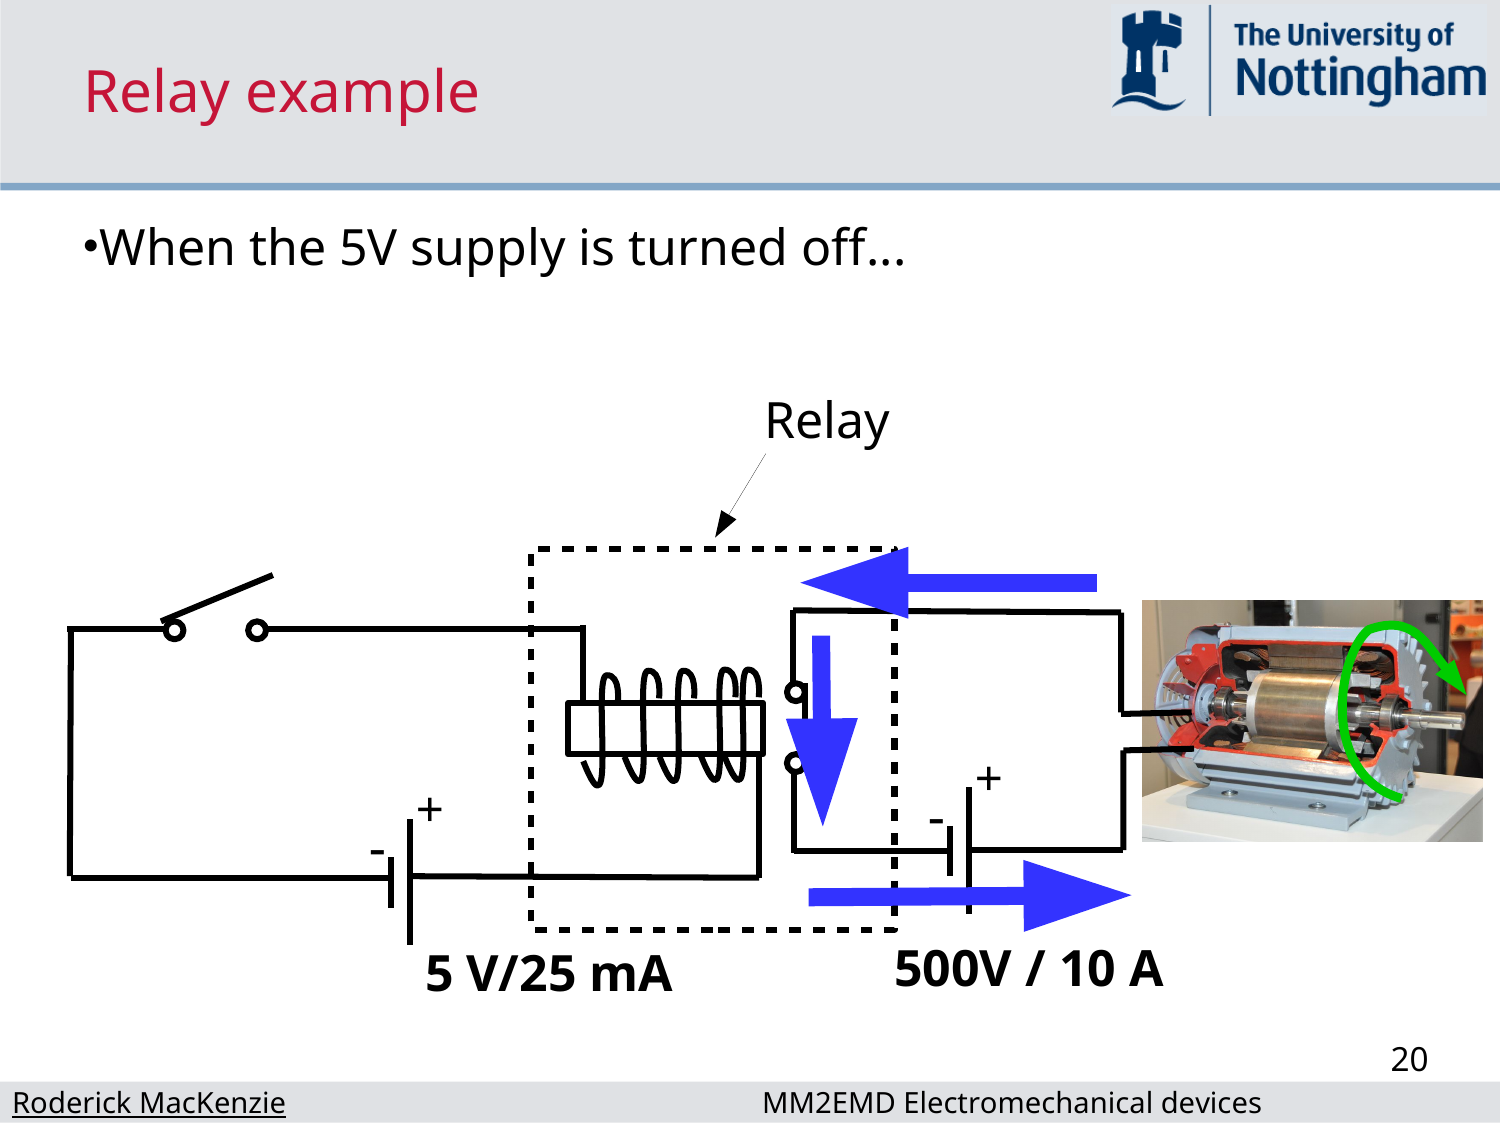

# Relay example
When the 5V supply is turned off...
Relay
+
+
-
-
500V / 10 A
5 V/25 mA